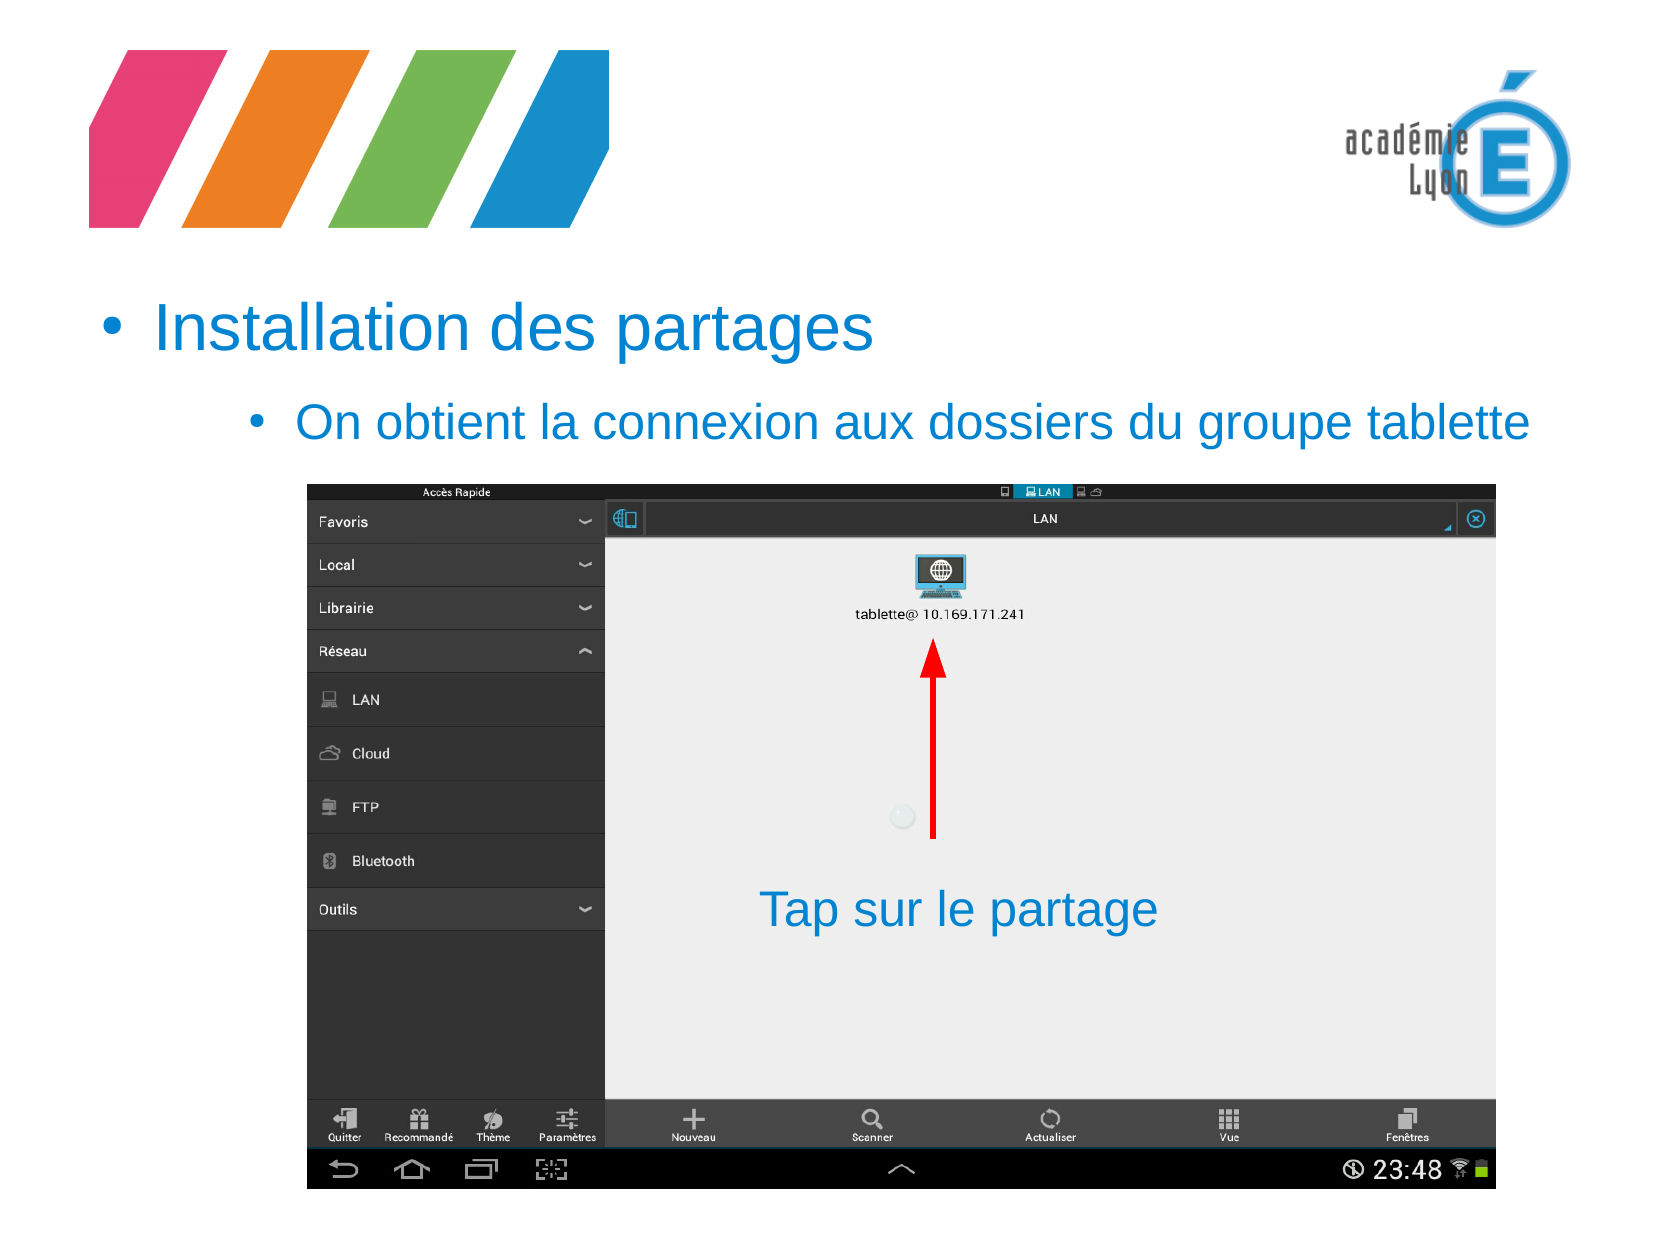

#
Installation des partages
On obtient la connexion aux dossiers du groupe tablette
Tap sur le partage